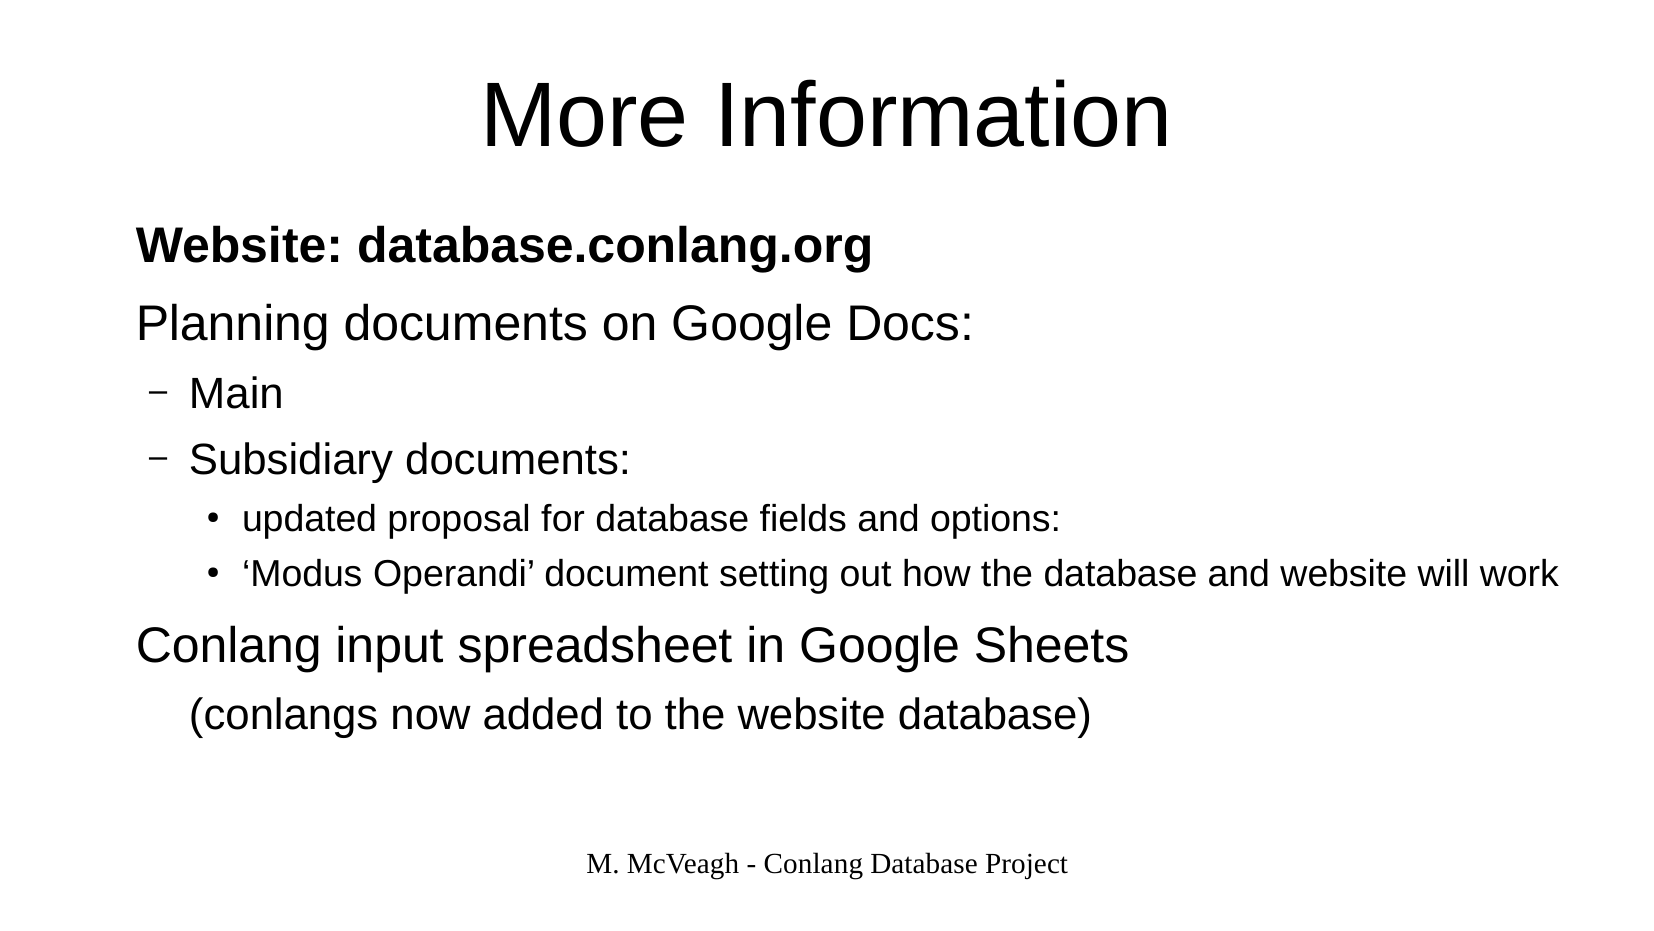

# More Information
Website: database.conlang.org
Planning documents on Google Docs:
Main
Subsidiary documents:
updated proposal for database fields and options:
‘Modus Operandi’ document setting out how the database and website will work
Conlang input spreadsheet in Google Sheets
(conlangs now added to the website database)
M. McVeagh - Conlang Database Project